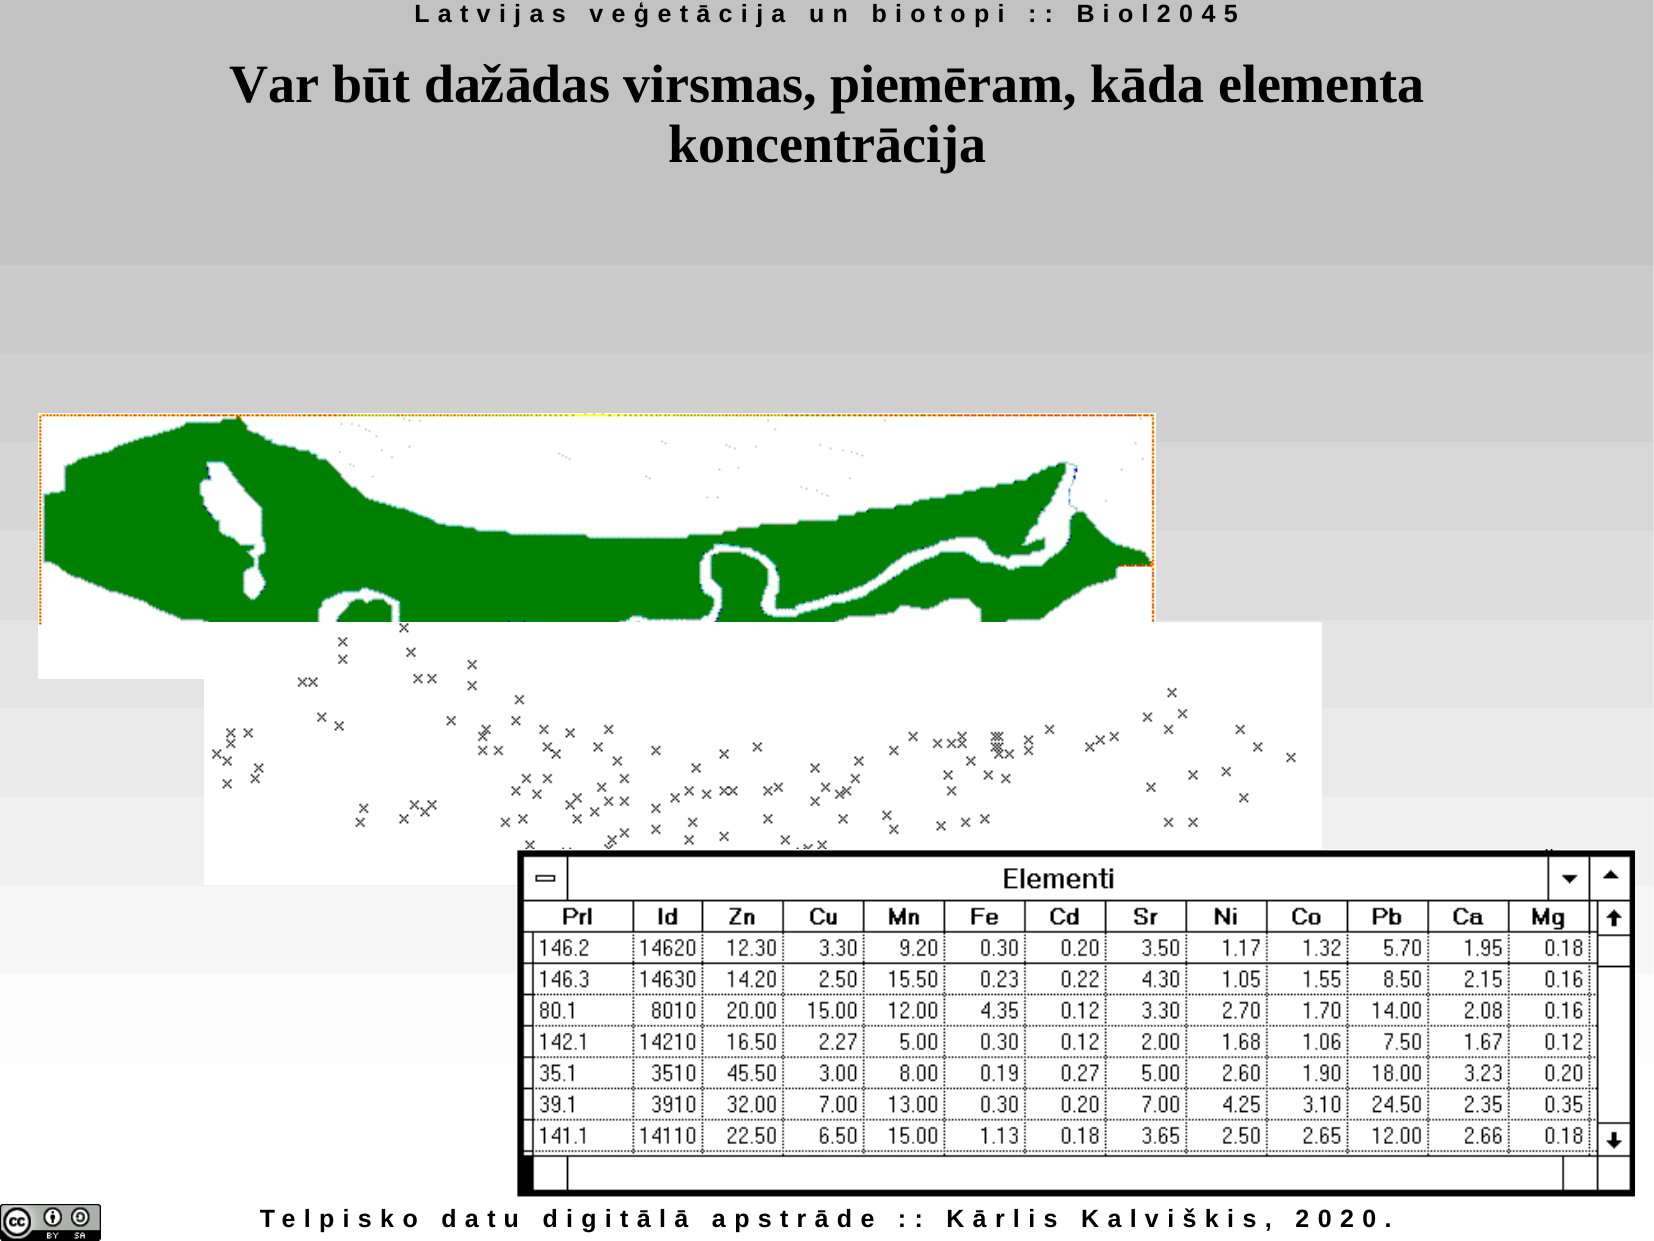

# Var būt dažādas virsmas, piemēram, kāda elementa koncentrācija